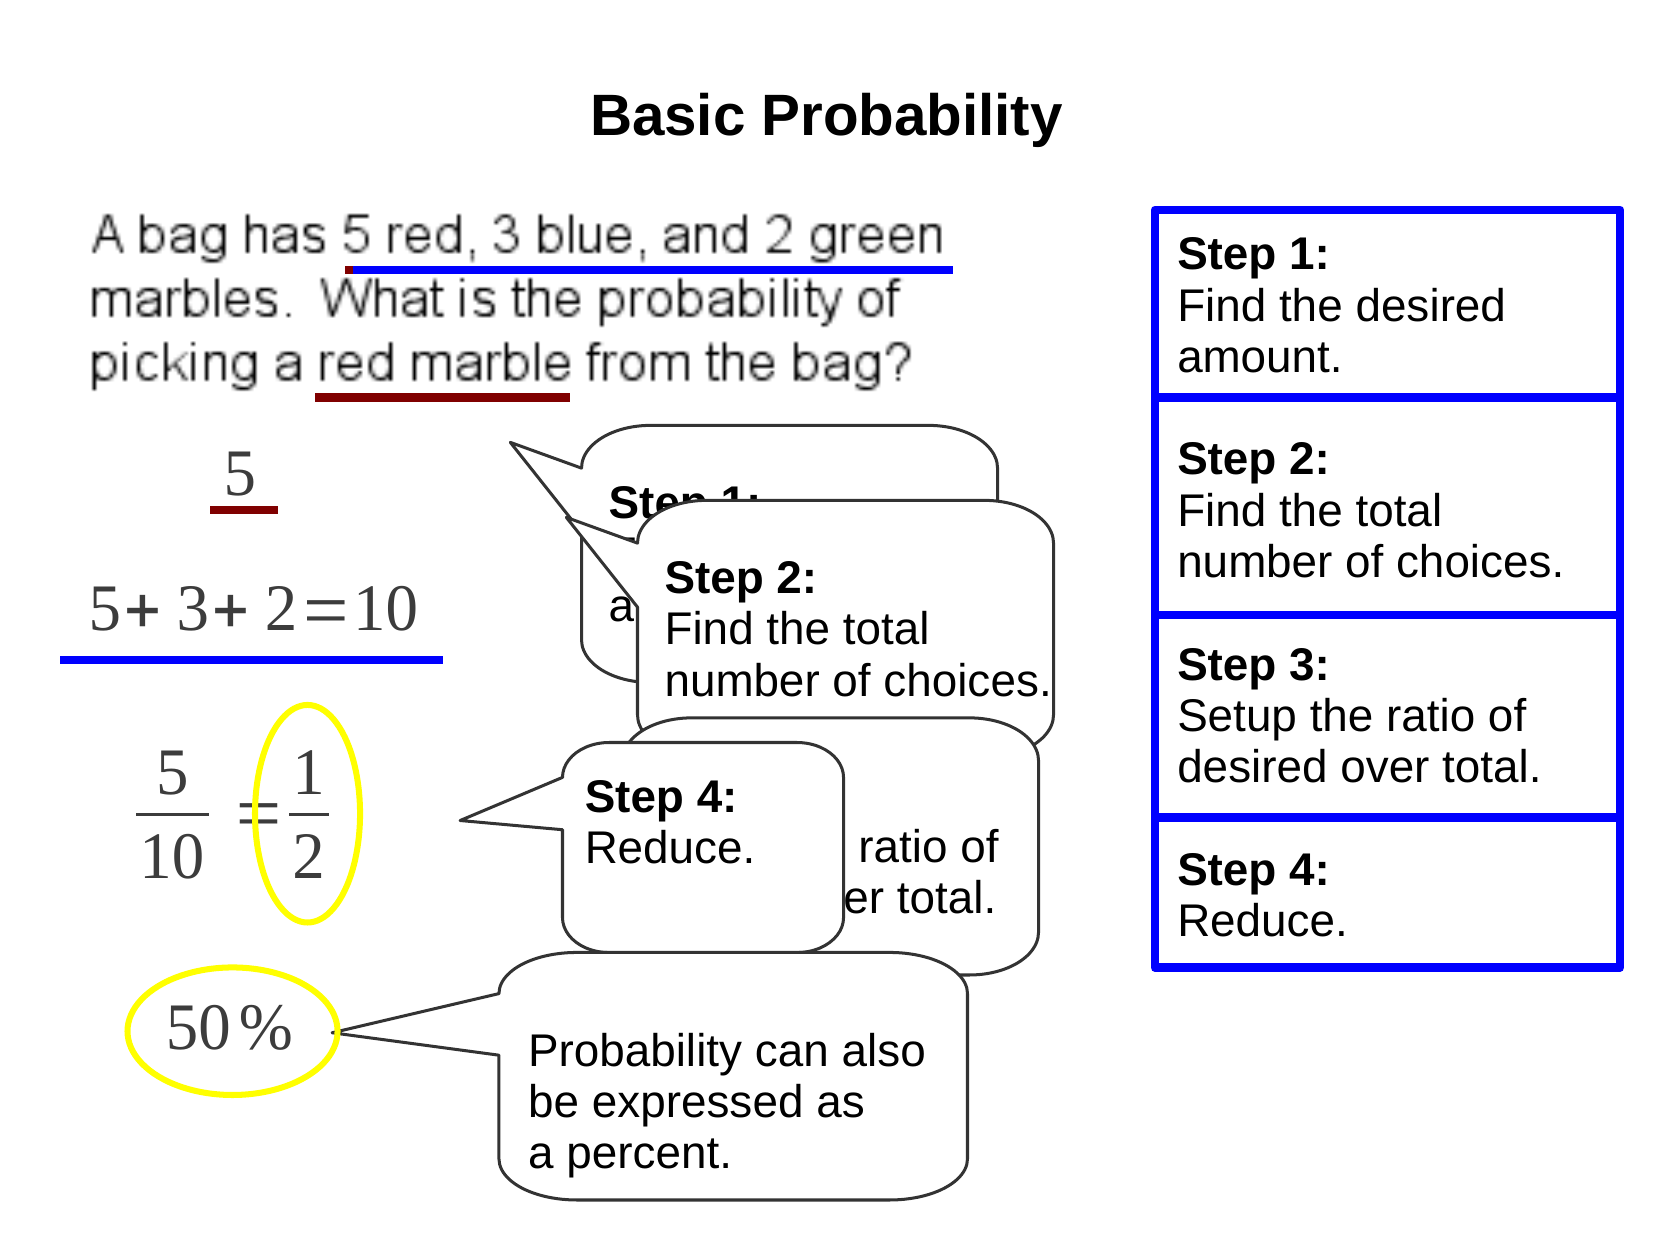

Basic Probability
Step 1:
Find the desired amount.
Step 2:
Find the total number of choices.
Step 3:
Setup the ratio of desired over total.
Step 4:
Reduce.
Step 1:
Find the desired
amount.
Step 2:
Find the total
number of choices.
Step 3:
Setup the ratio of
 select over total.
Step 4:
Reduce.
Probability can also
be expressed as
a percent.